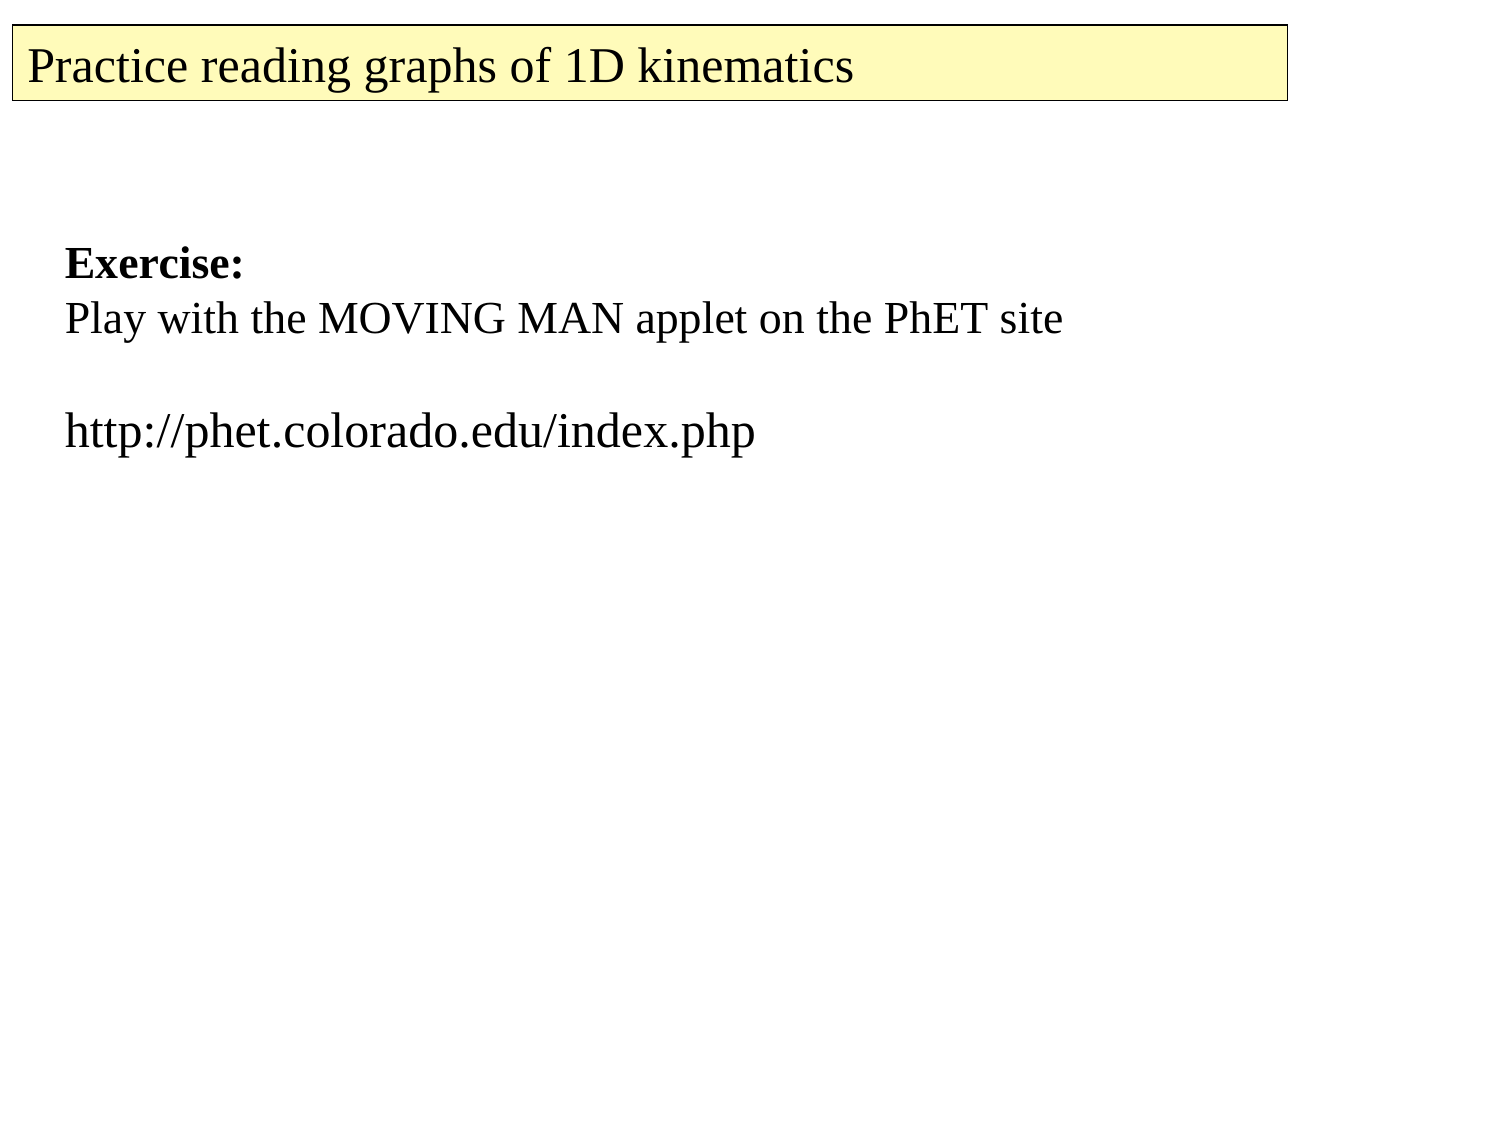

Practice reading graphs of 1D kinematics
Exercise:
Play with the MOVING MAN applet on the PhET site
http://phet.colorado.edu/index.php